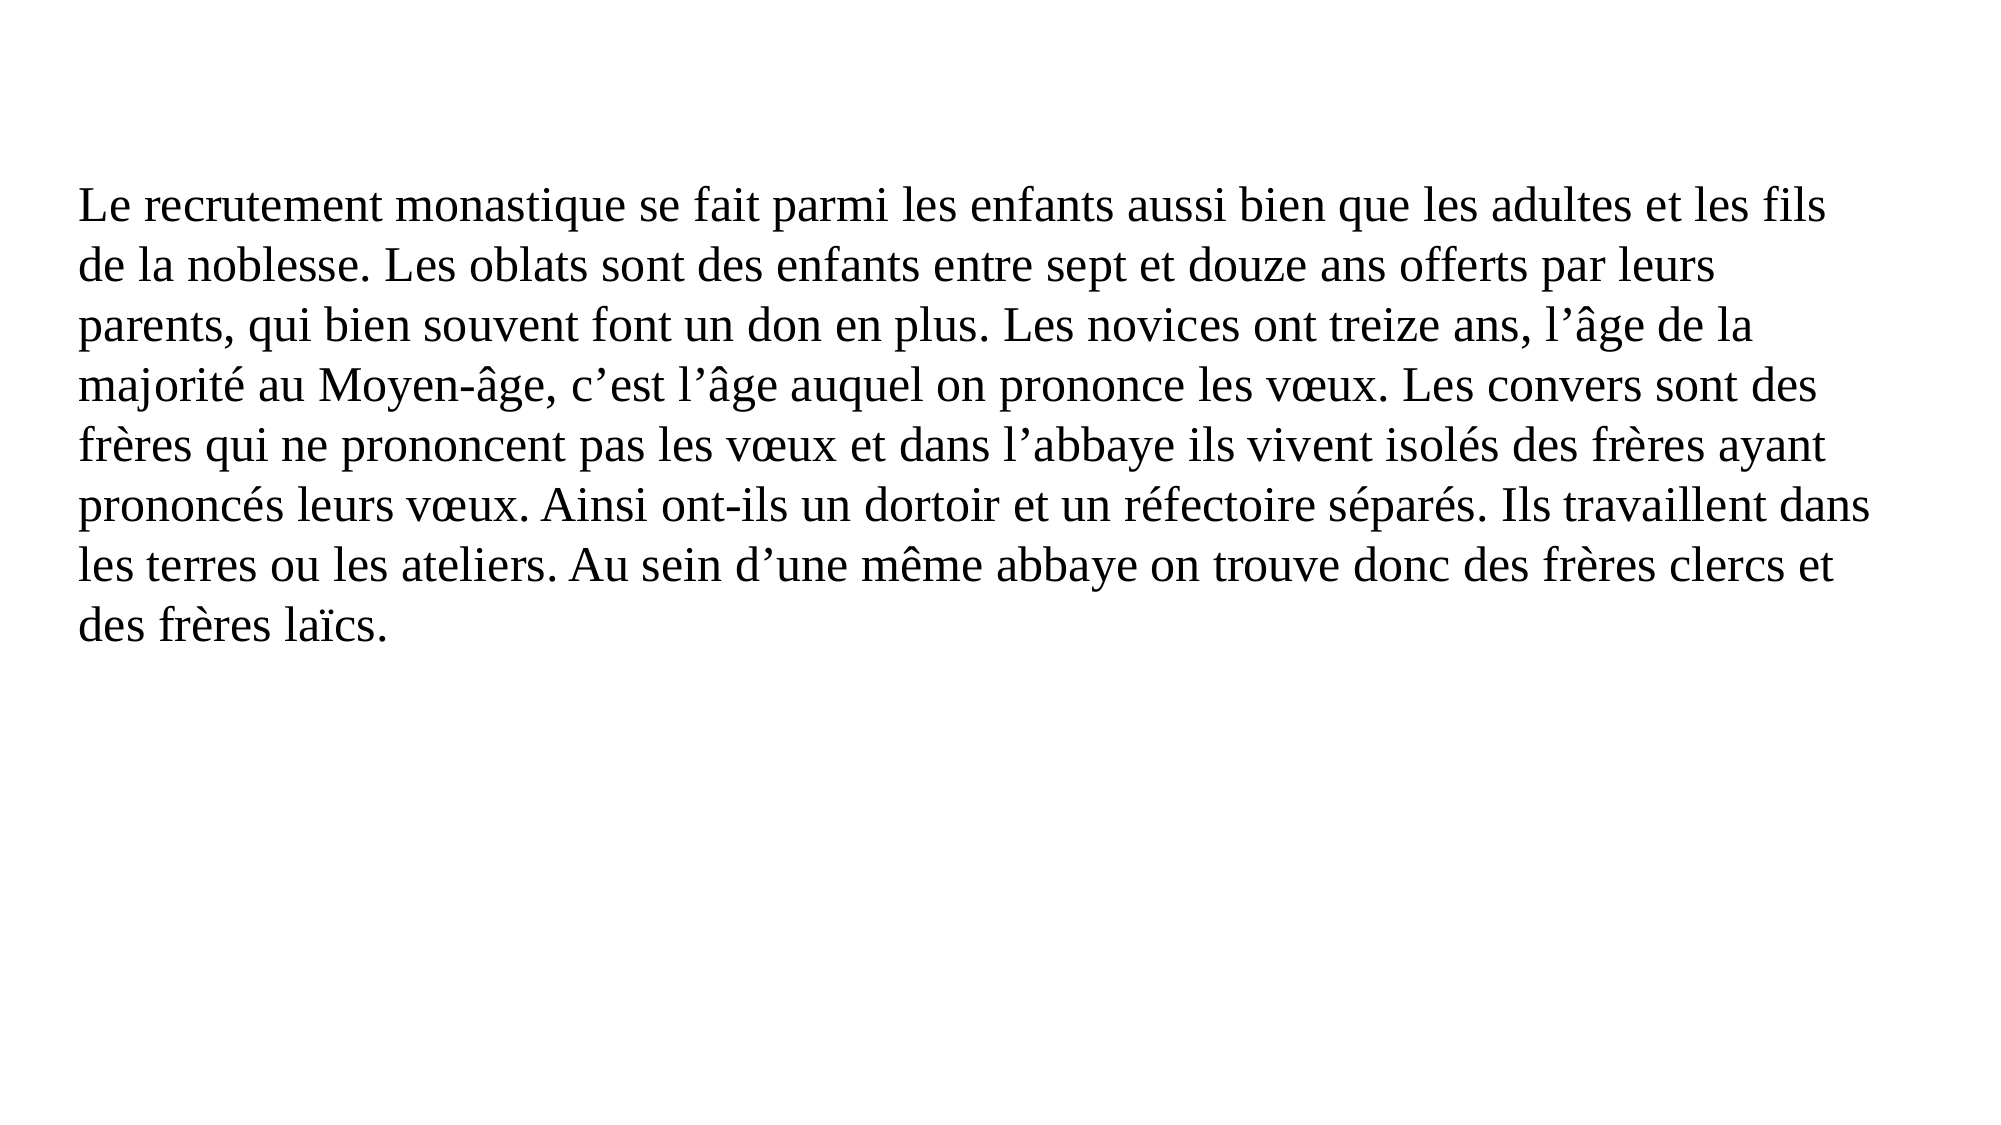

Le recrutement monastique se fait parmi les enfants aussi bien que les adultes et les fils de la noblesse. Les oblats sont des enfants entre sept et douze ans offerts par leurs parents, qui bien souvent font un don en plus. Les novices ont treize ans, l’âge de la majorité au Moyen-âge, c’est l’âge auquel on prononce les vœux. Les convers sont des frères qui ne prononcent pas les vœux et dans l’abbaye ils vivent isolés des frères ayant prononcés leurs vœux. Ainsi ont-ils un dortoir et un réfectoire séparés. Ils travaillent dans les terres ou les ateliers. Au sein d’une même abbaye on trouve donc des frères clercs et des frères laïcs.